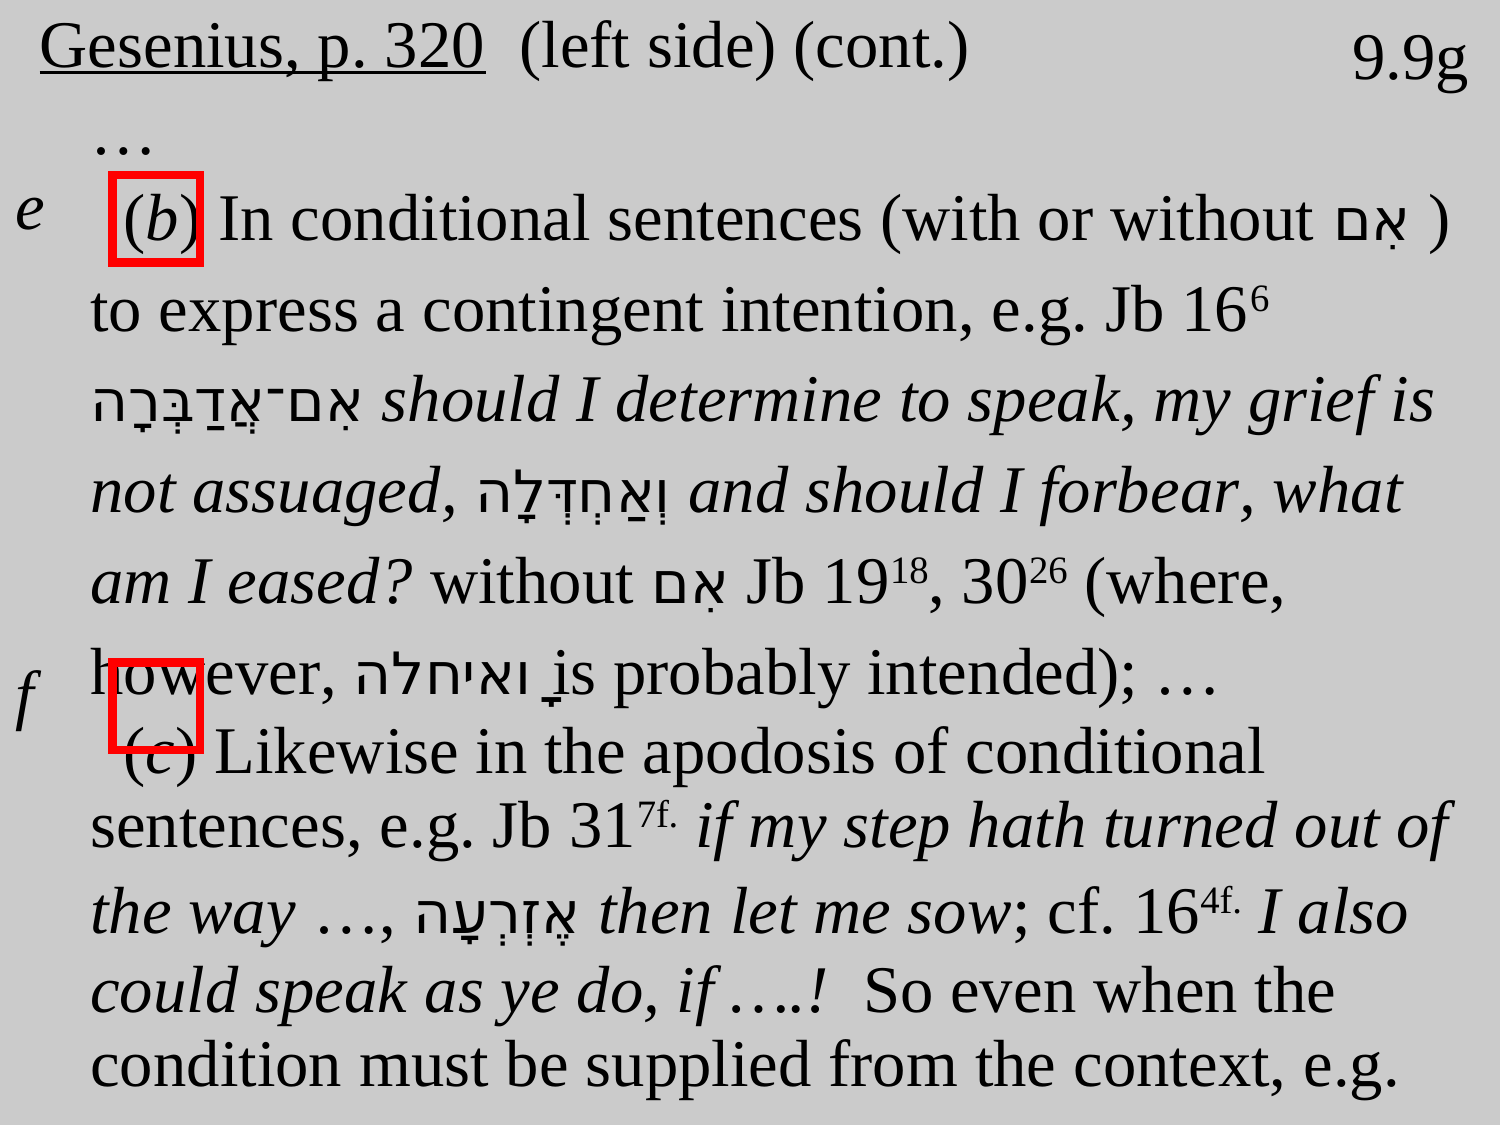

Gesenius, p. 320 (left side) (cont.)
9.9g
…
 (b) In conditional sentences (with or without אִם ) to express a contingent intention, e.g. Jb 166 אִם־אֲדַבְּרָה should I determine to speak, my grief is not assuaged, וְאַחְדְּלָה and should I forbear, what am I eased? without אִם Jb 1918, 3026 (where, however, ואיחלה ָis probably intended); …
 (c) Likewise in the apodosis of conditional sentences, e.g. Jb 317f. if my step hath turned out of the way …, אֶזְרְעָה then let me sow; cf. 164f. I also could speak as ye do, if ….! So even when the condition must be supplied from the context, e.g. …
e
f